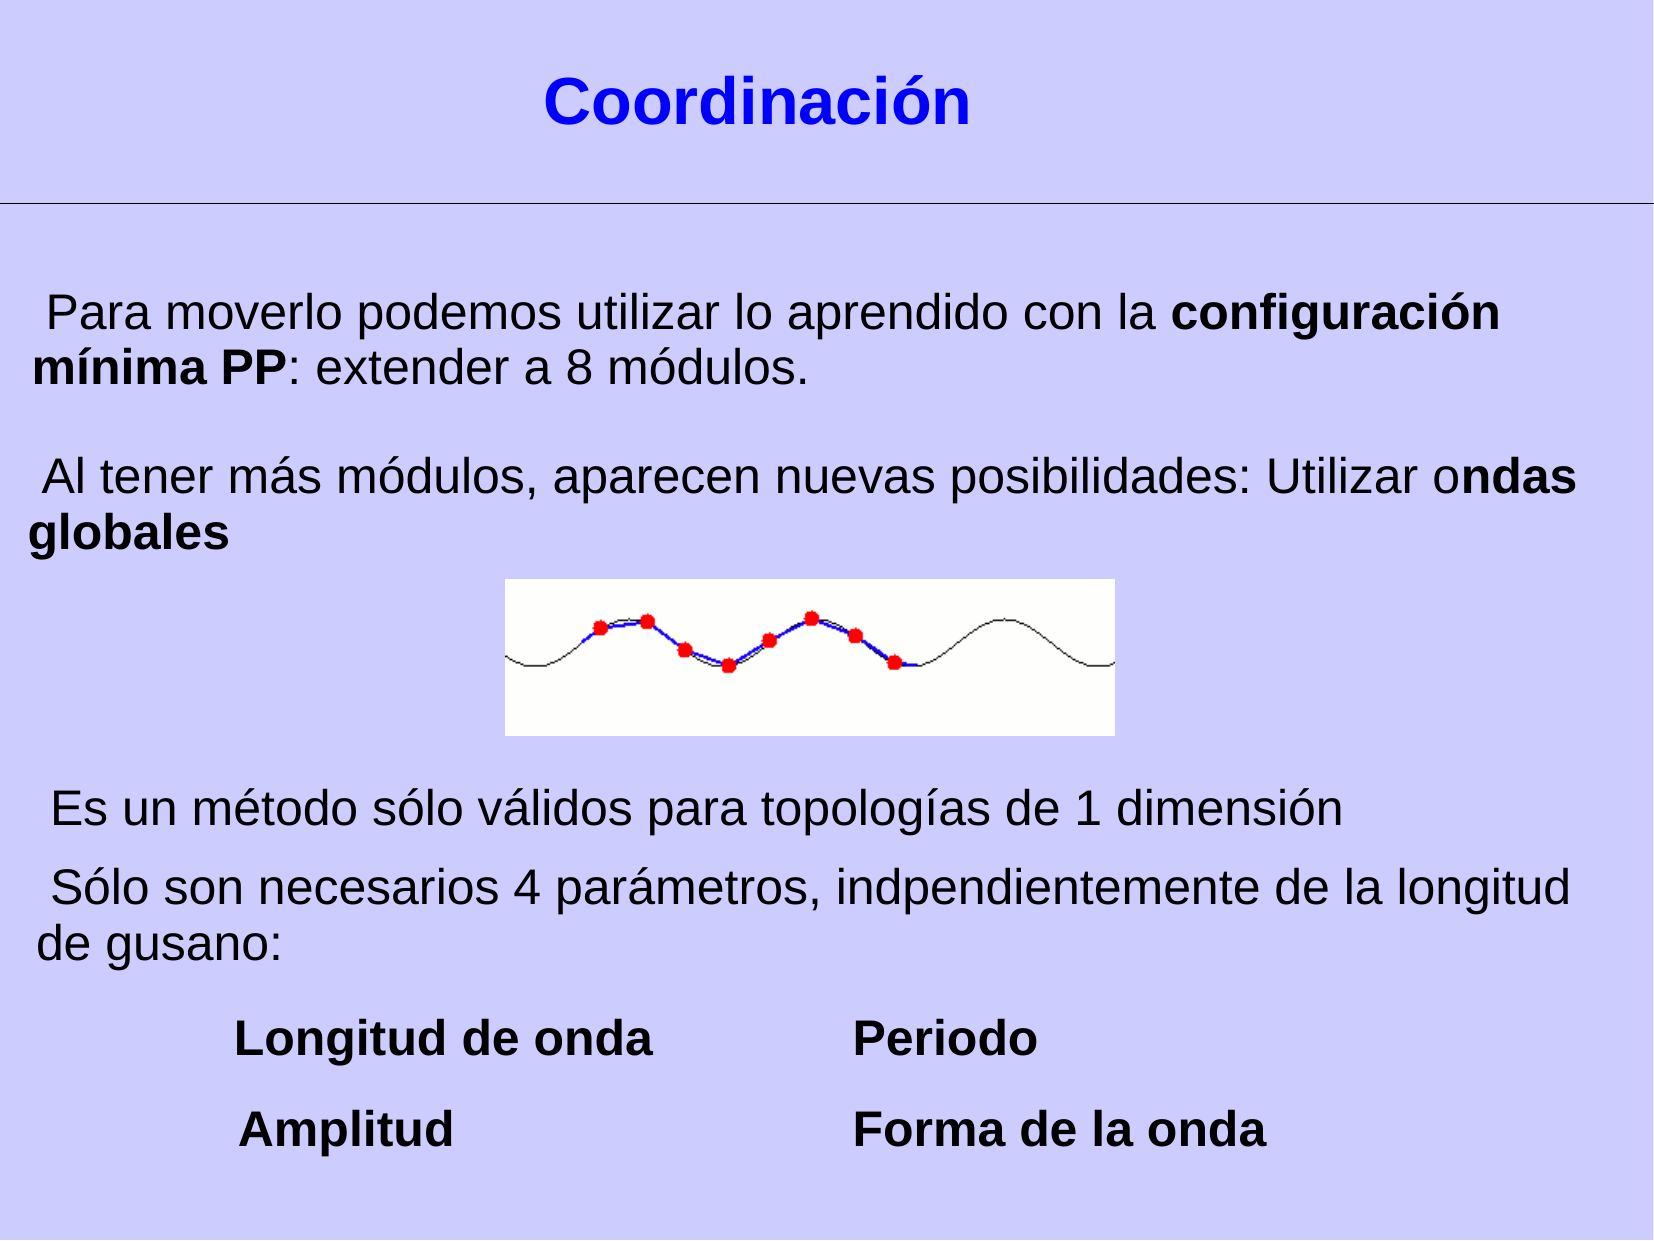

# Coordinación
 Para moverlo podemos utilizar lo aprendido con la configuración mínima PP: extender a 8 módulos.
 Al tener más módulos, aparecen nuevas posibilidades: Utilizar ondas globales
 Es un método sólo válidos para topologías de 1 dimensión
 Sólo son necesarios 4 parámetros, indpendientemente de la longitud de gusano:
Longitud de onda
Periodo
Forma de la onda
Amplitud